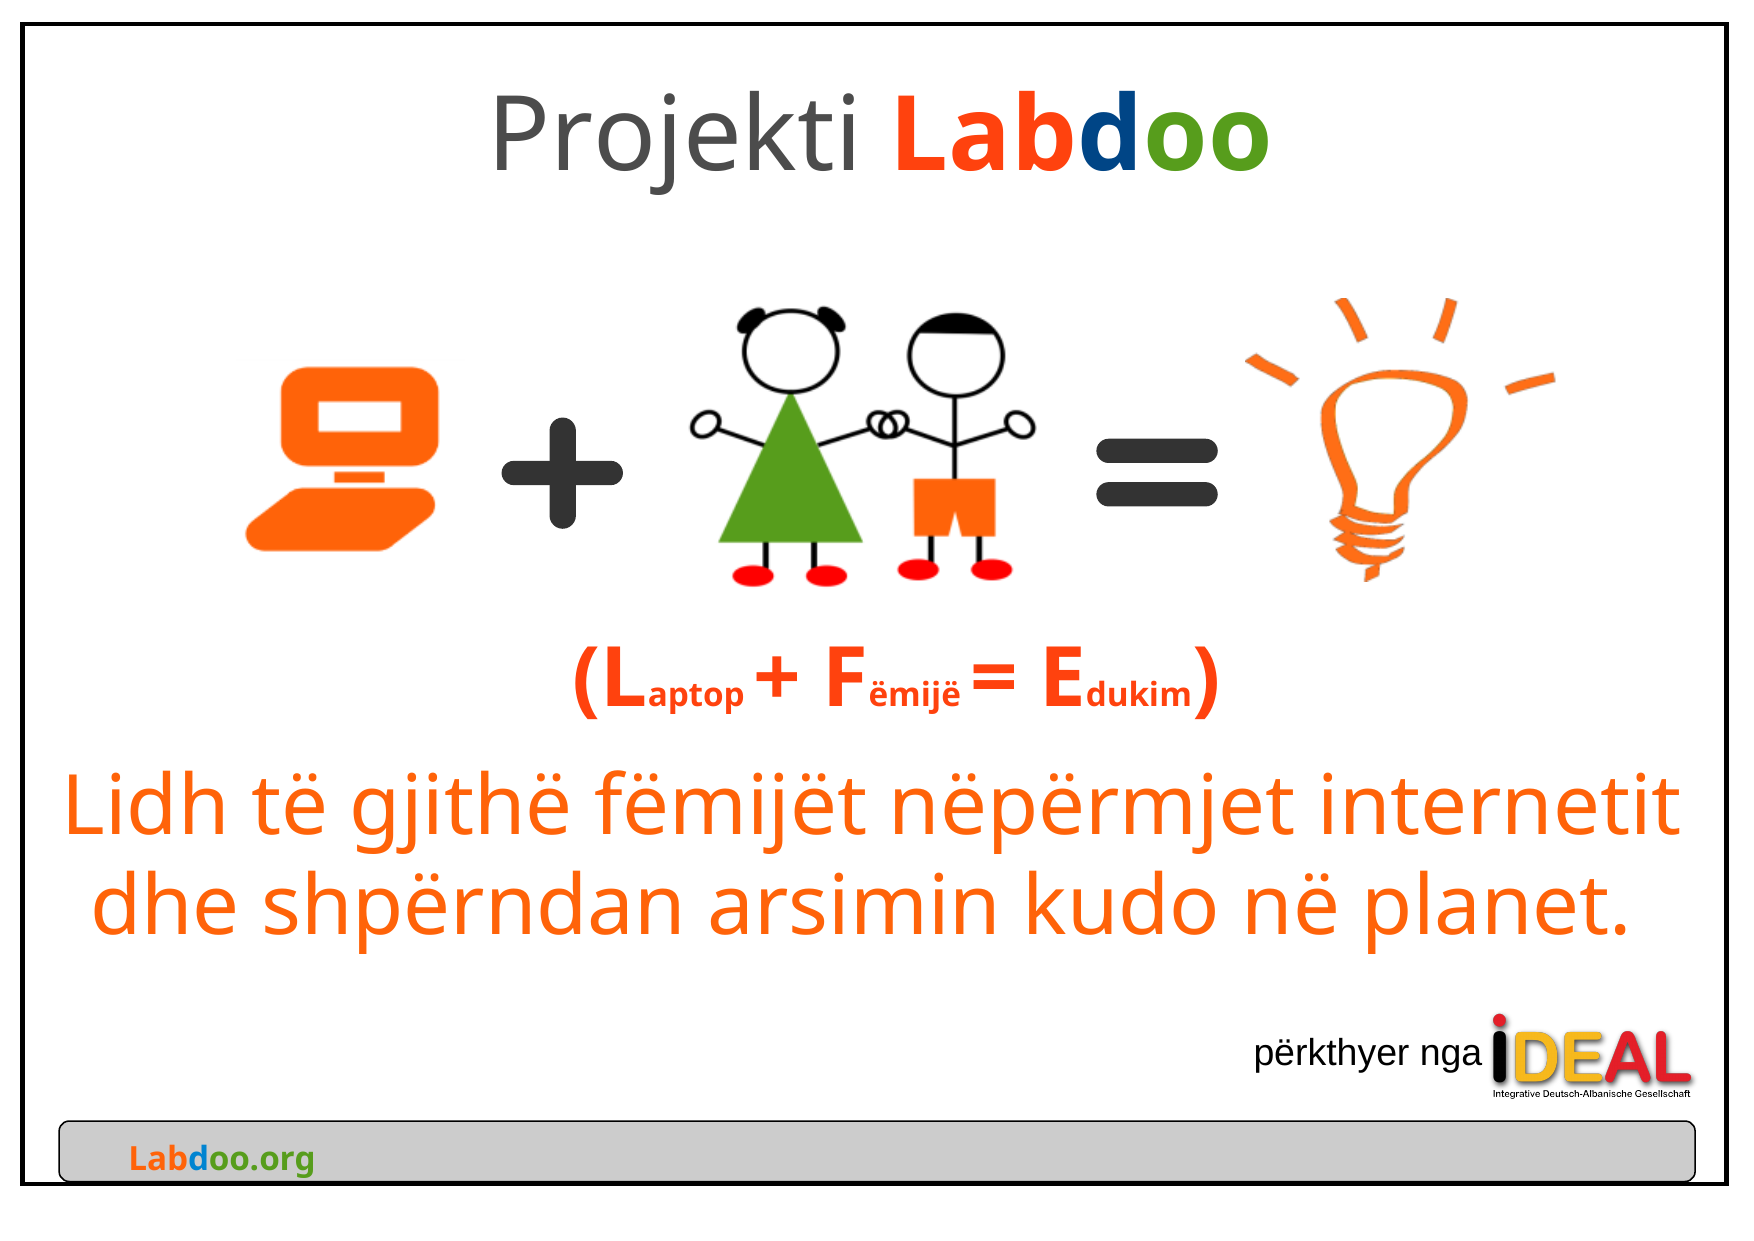

Projekti Labdoo
(Laptop + Fëmijë = Edukim)
Lidh të gjithë fëmijët nëpërmjet internetit dhe shpërndan arsimin kudo në planet.
përkthyer nga
Labdoo.org